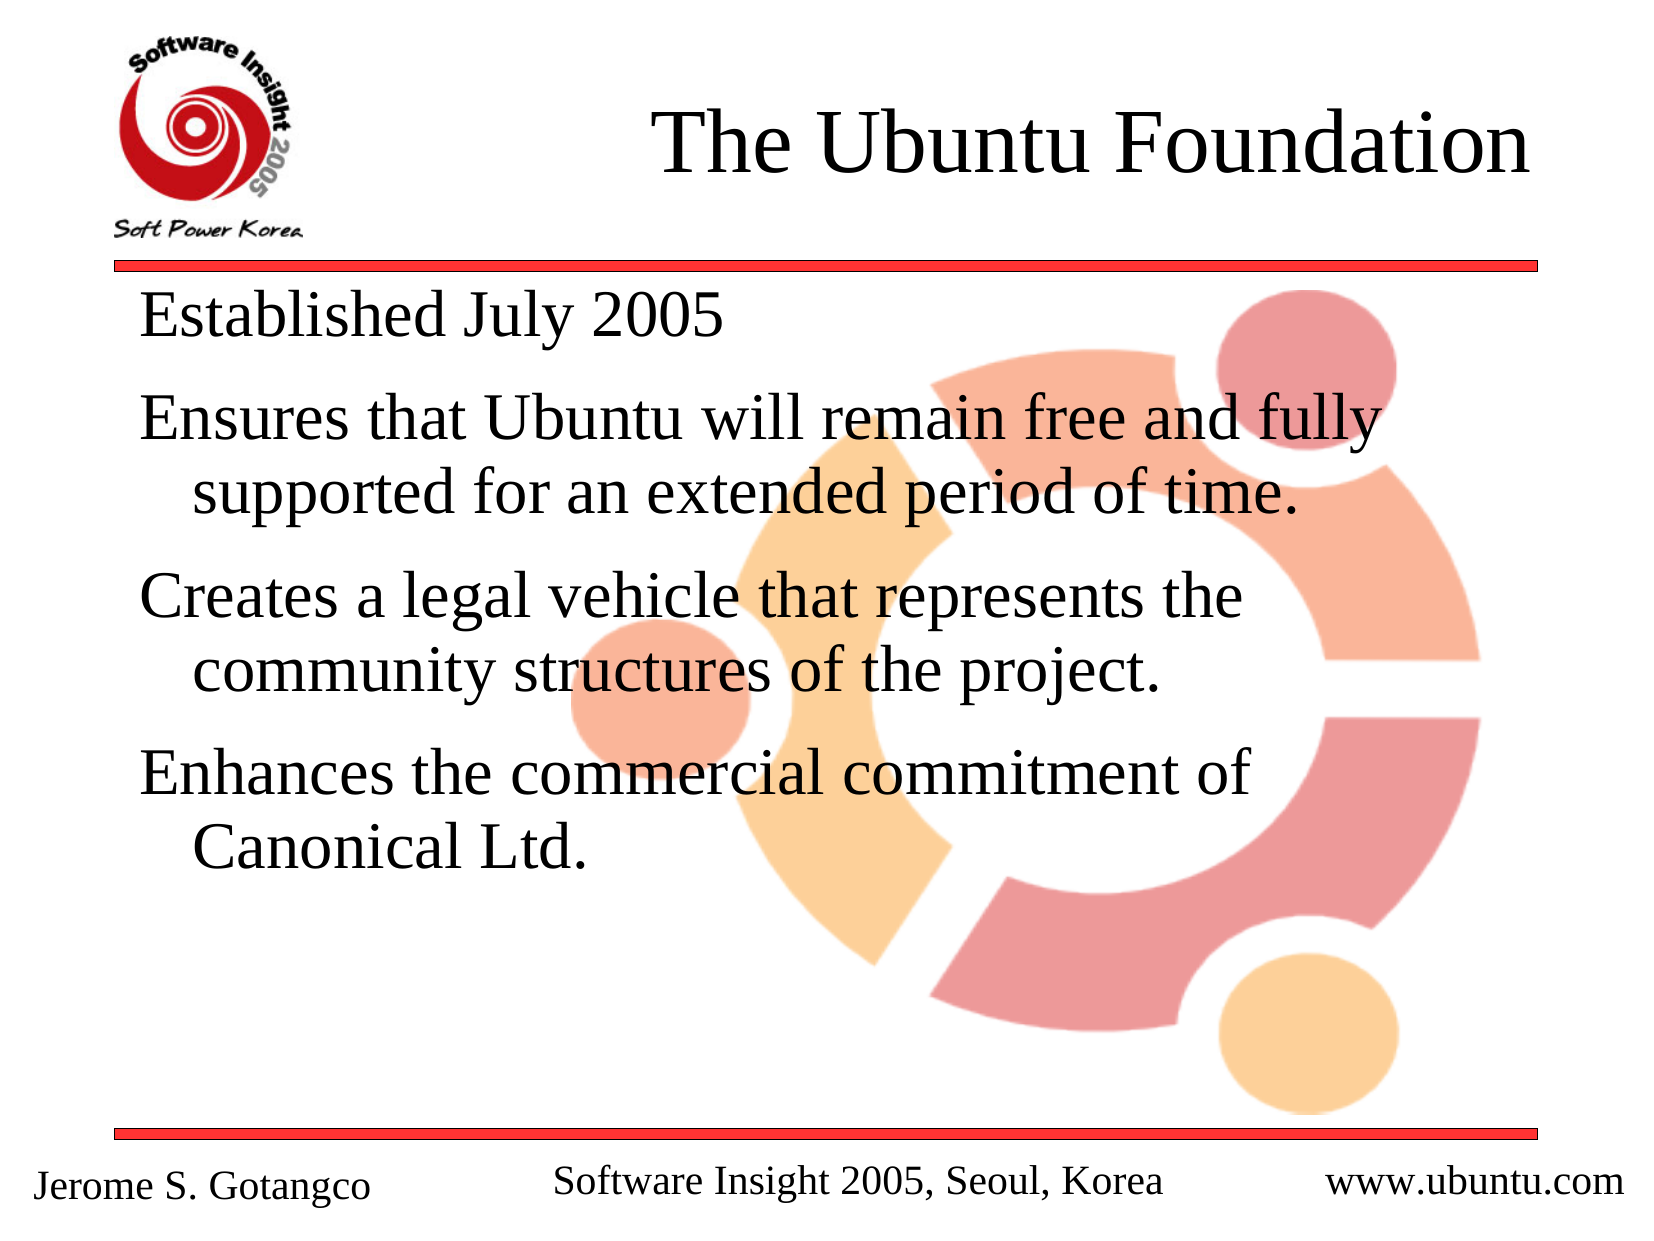

# The Ubuntu Foundation
Established July 2005
Ensures that Ubuntu will remain free and fully supported for an extended period of time.
Creates a legal vehicle that represents the community structures of the project.
Enhances the commercial commitment of Canonical Ltd.